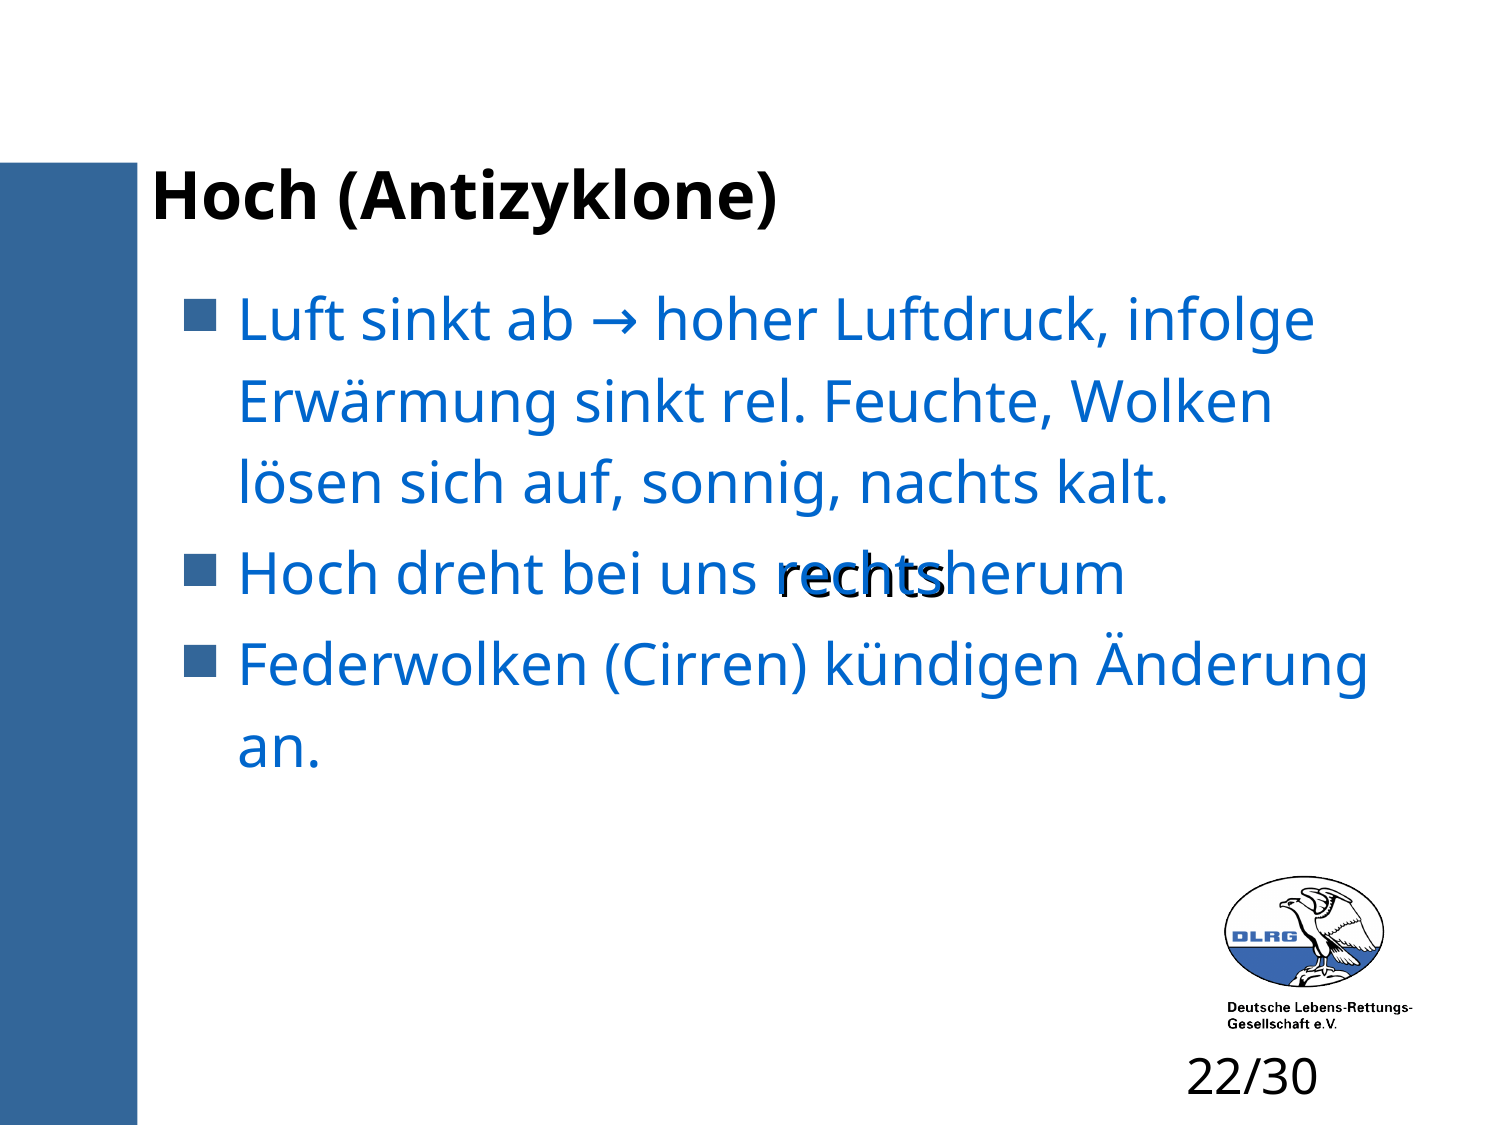

# Hoch (Antizyklone)
Luft sinkt ab → hoher Luftdruck, infolge Erwärmung sinkt rel. Feuchte, Wolken lösen sich auf, sonnig, nachts kalt.
Hoch dreht bei uns rechtsherum
Federwolken (Cirren) kündigen Änderung an.